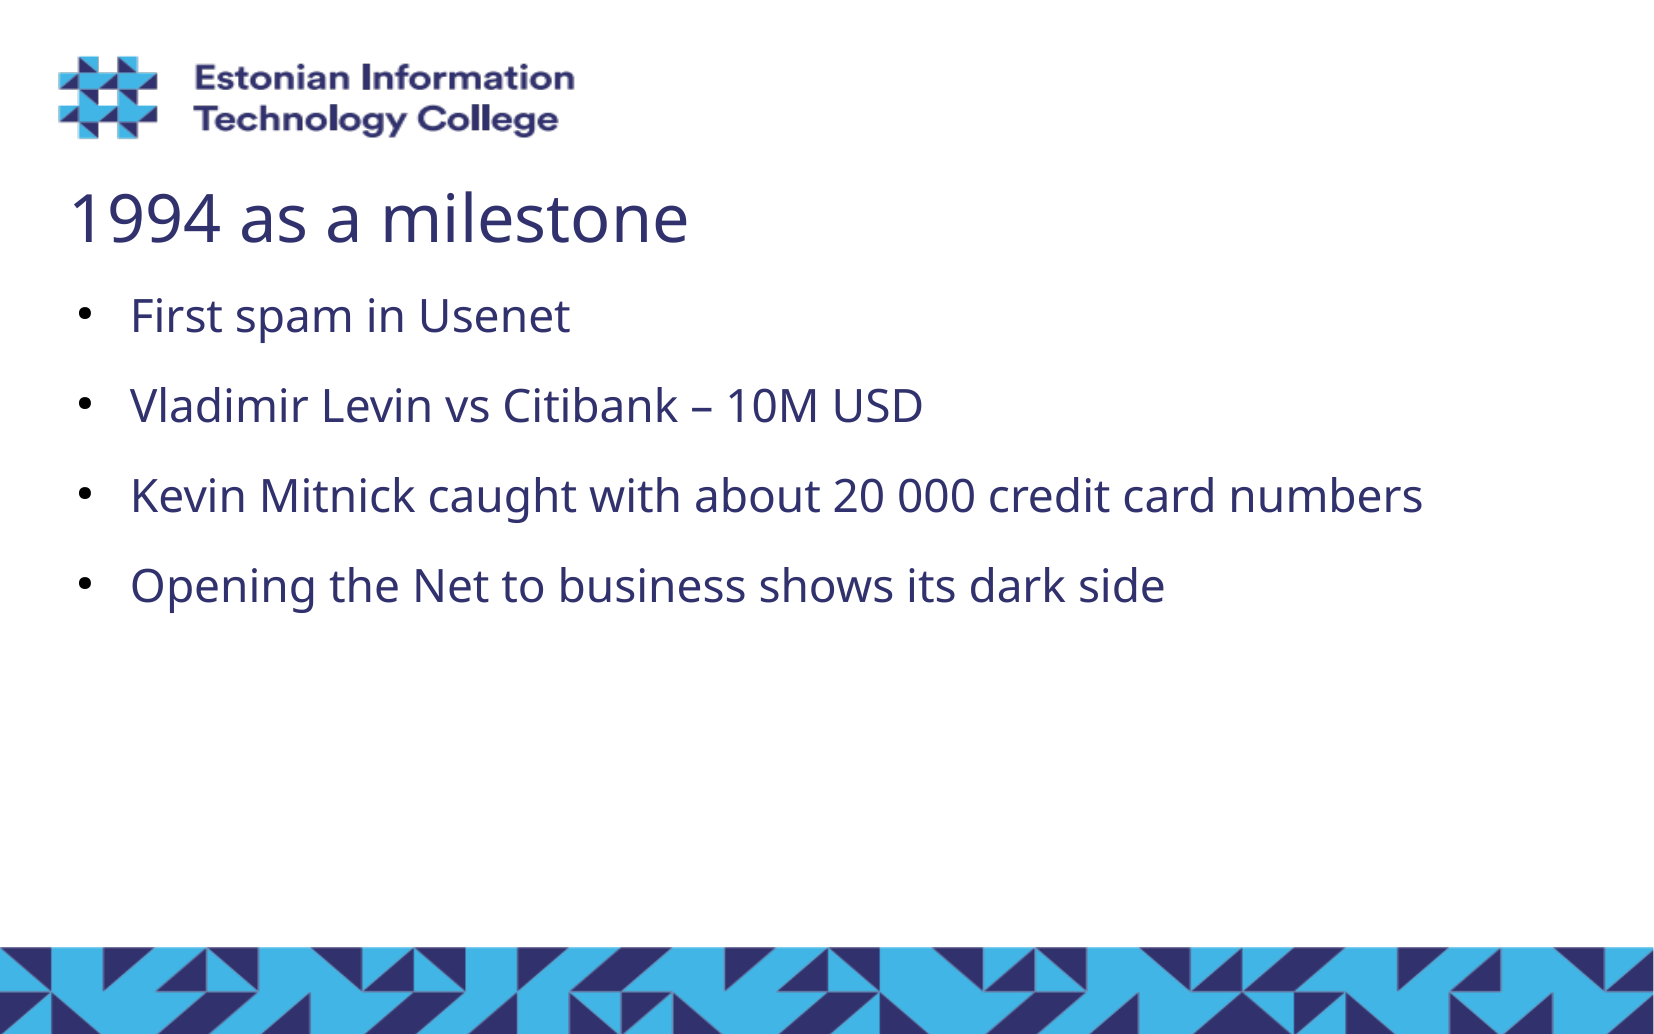

# 1994 as a milestone
First spam in Usenet
Vladimir Levin vs Citibank – 10M USD
Kevin Mitnick caught with about 20 000 credit card numbers
Opening the Net to business shows its dark side